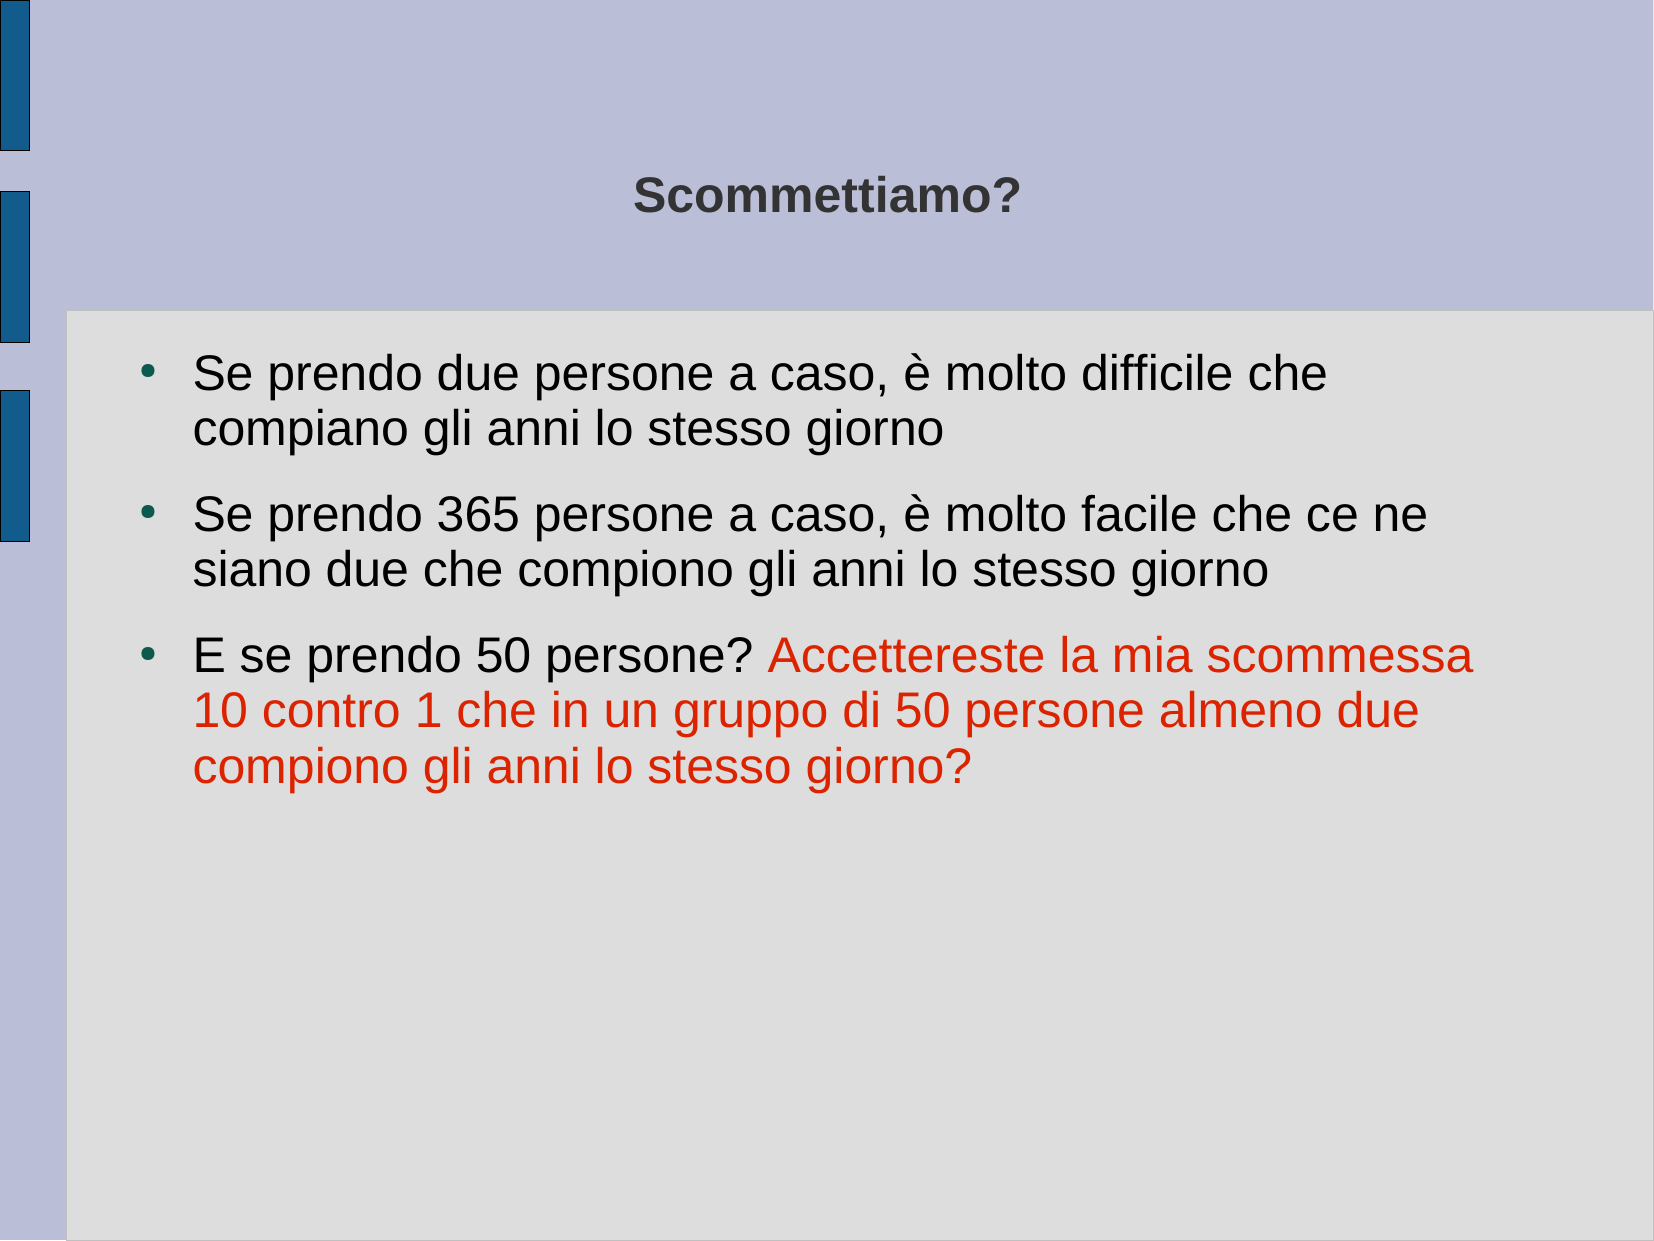

# Scommettiamo?
Se prendo due persone a caso, è molto difficile che compiano gli anni lo stesso giorno
Se prendo 365 persone a caso, è molto facile che ce ne siano due che compiono gli anni lo stesso giorno
E se prendo 50 persone? Accettereste la mia scommessa 10 contro 1 che in un gruppo di 50 persone almeno due compiono gli anni lo stesso giorno?